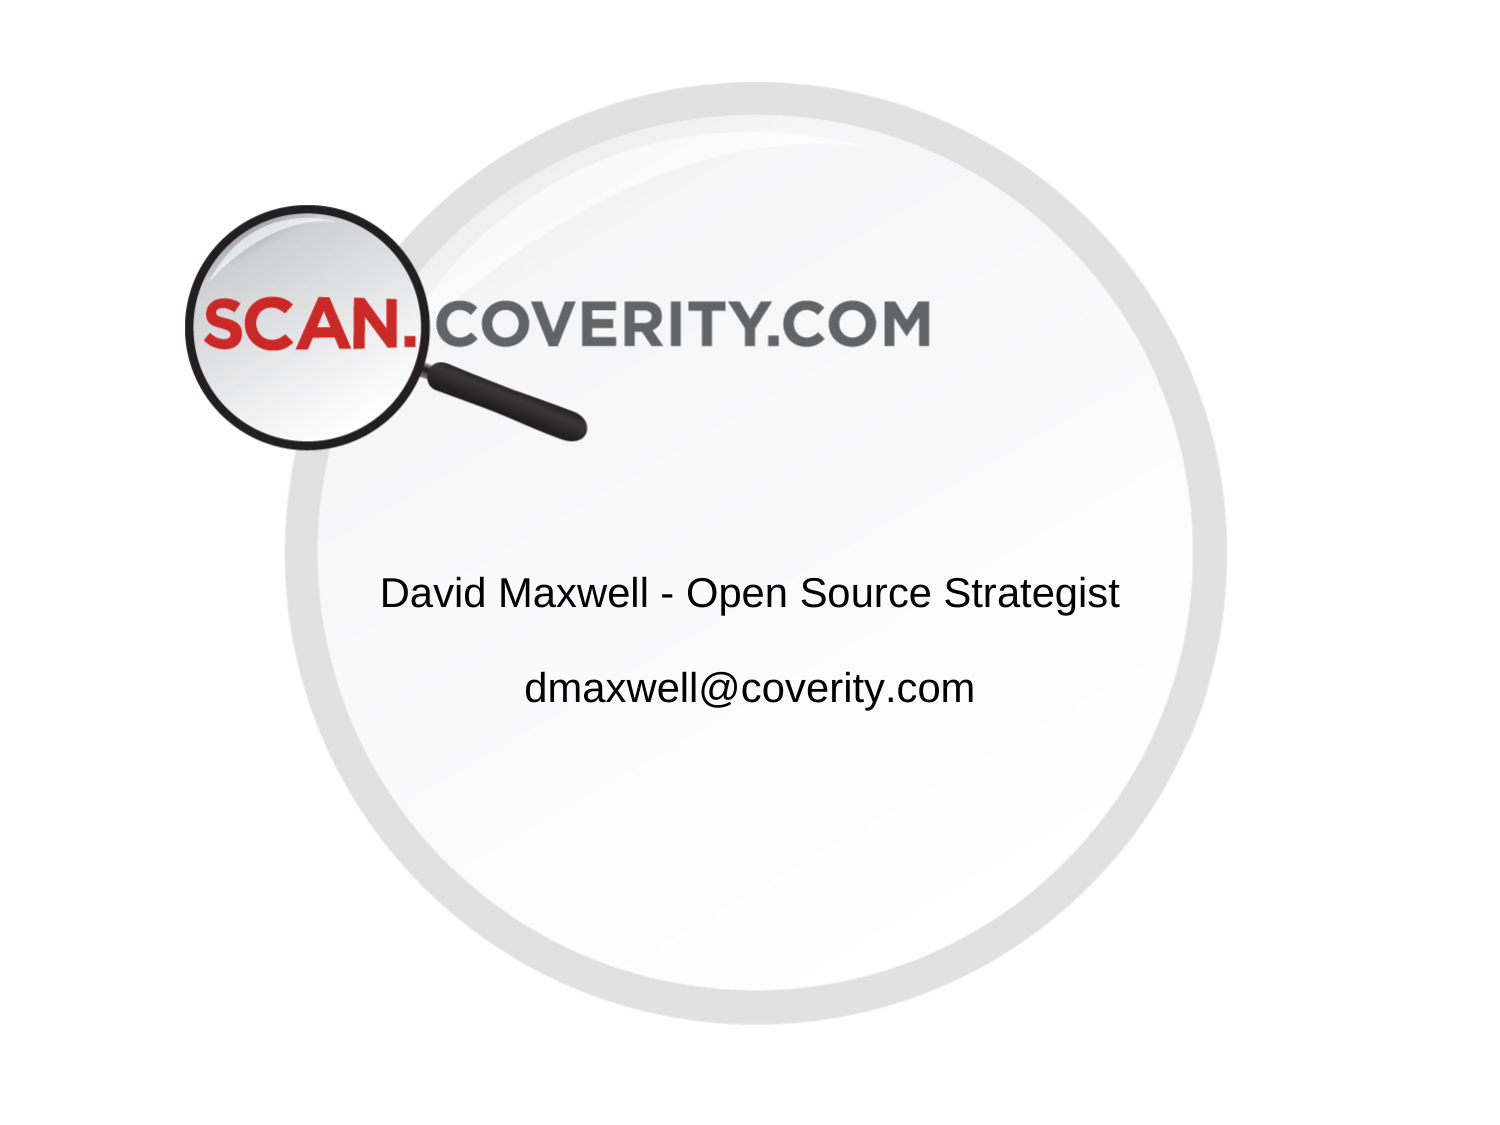

David Maxwell - Open Source Strategist
dmaxwell@coverity.com